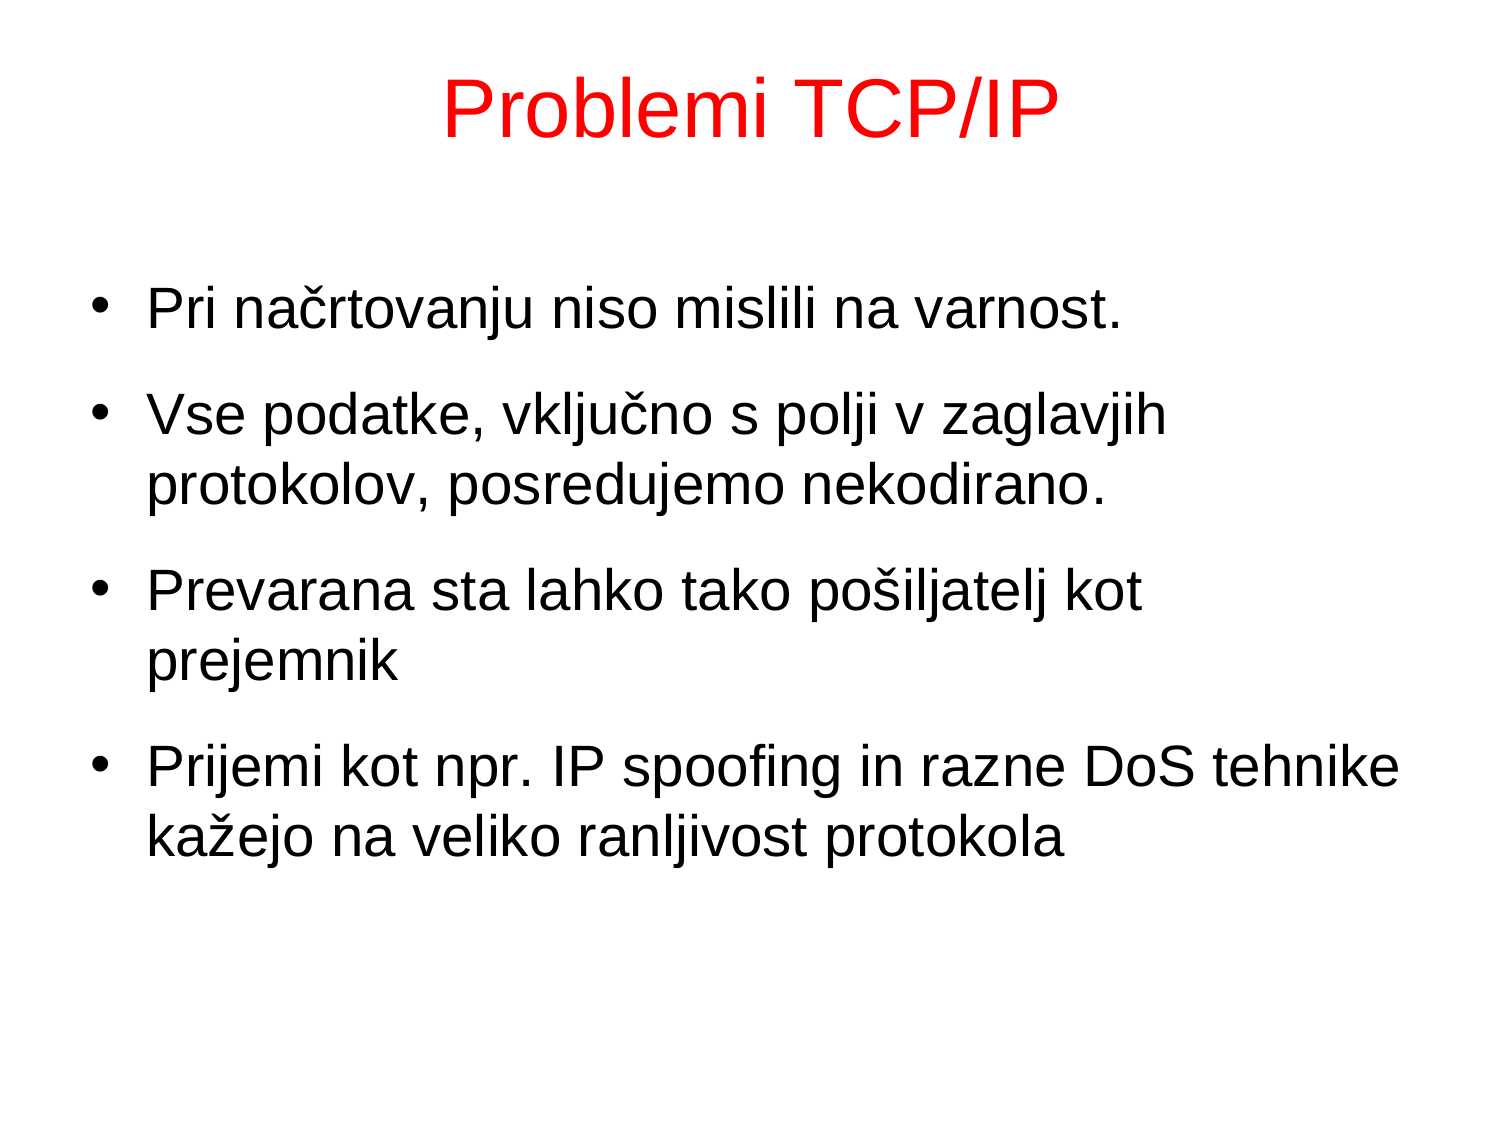

# Problemi TCP/IP
Pri načrtovanju niso mislili na varnost.
Vse podatke, vključno s polji v zaglavjih protokolov, posredujemo nekodirano.
Prevarana sta lahko tako pošiljatelj kot prejemnik
Prijemi kot npr. IP spoofing in razne DoS tehnike kažejo na veliko ranljivost protokola